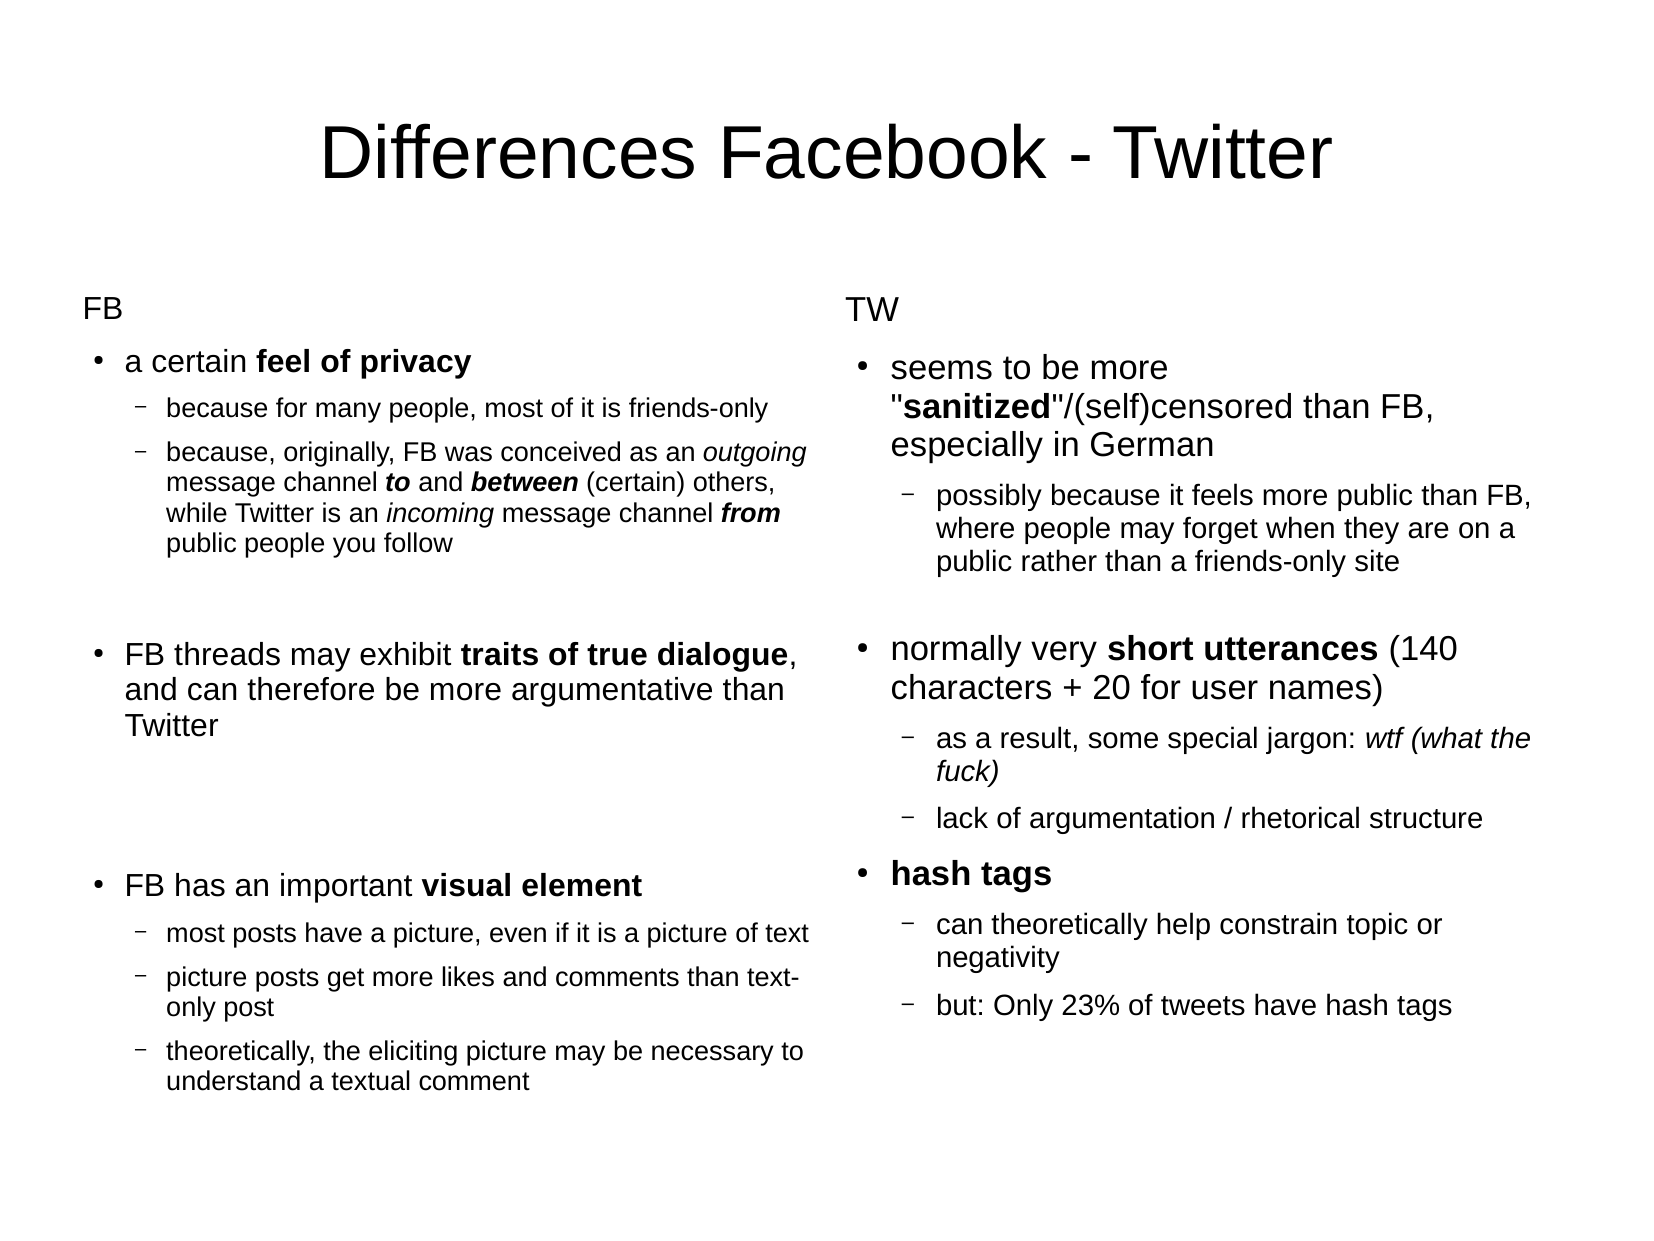

# Differences Facebook - Twitter
FB
a certain feel of privacy
because for many people, most of it is friends-only
because, originally, FB was conceived as an outgoing message channel to and between (certain) others, while Twitter is an incoming message channel from public people you follow
FB threads may exhibit traits of true dialogue, and can therefore be more argumentative than Twitter
FB has an important visual element
most posts have a picture, even if it is a picture of text
picture posts get more likes and comments than text-only post
theoretically, the eliciting picture may be necessary to understand a textual comment
TW
seems to be more "sanitized"/(self)censored than FB, especially in German
possibly because it feels more public than FB, where people may forget when they are on a public rather than a friends-only site
normally very short utterances (140 characters + 20 for user names)
as a result, some special jargon: wtf (what the fuck)
lack of argumentation / rhetorical structure
hash tags
can theoretically help constrain topic or negativity
but: Only 23% of tweets have hash tags